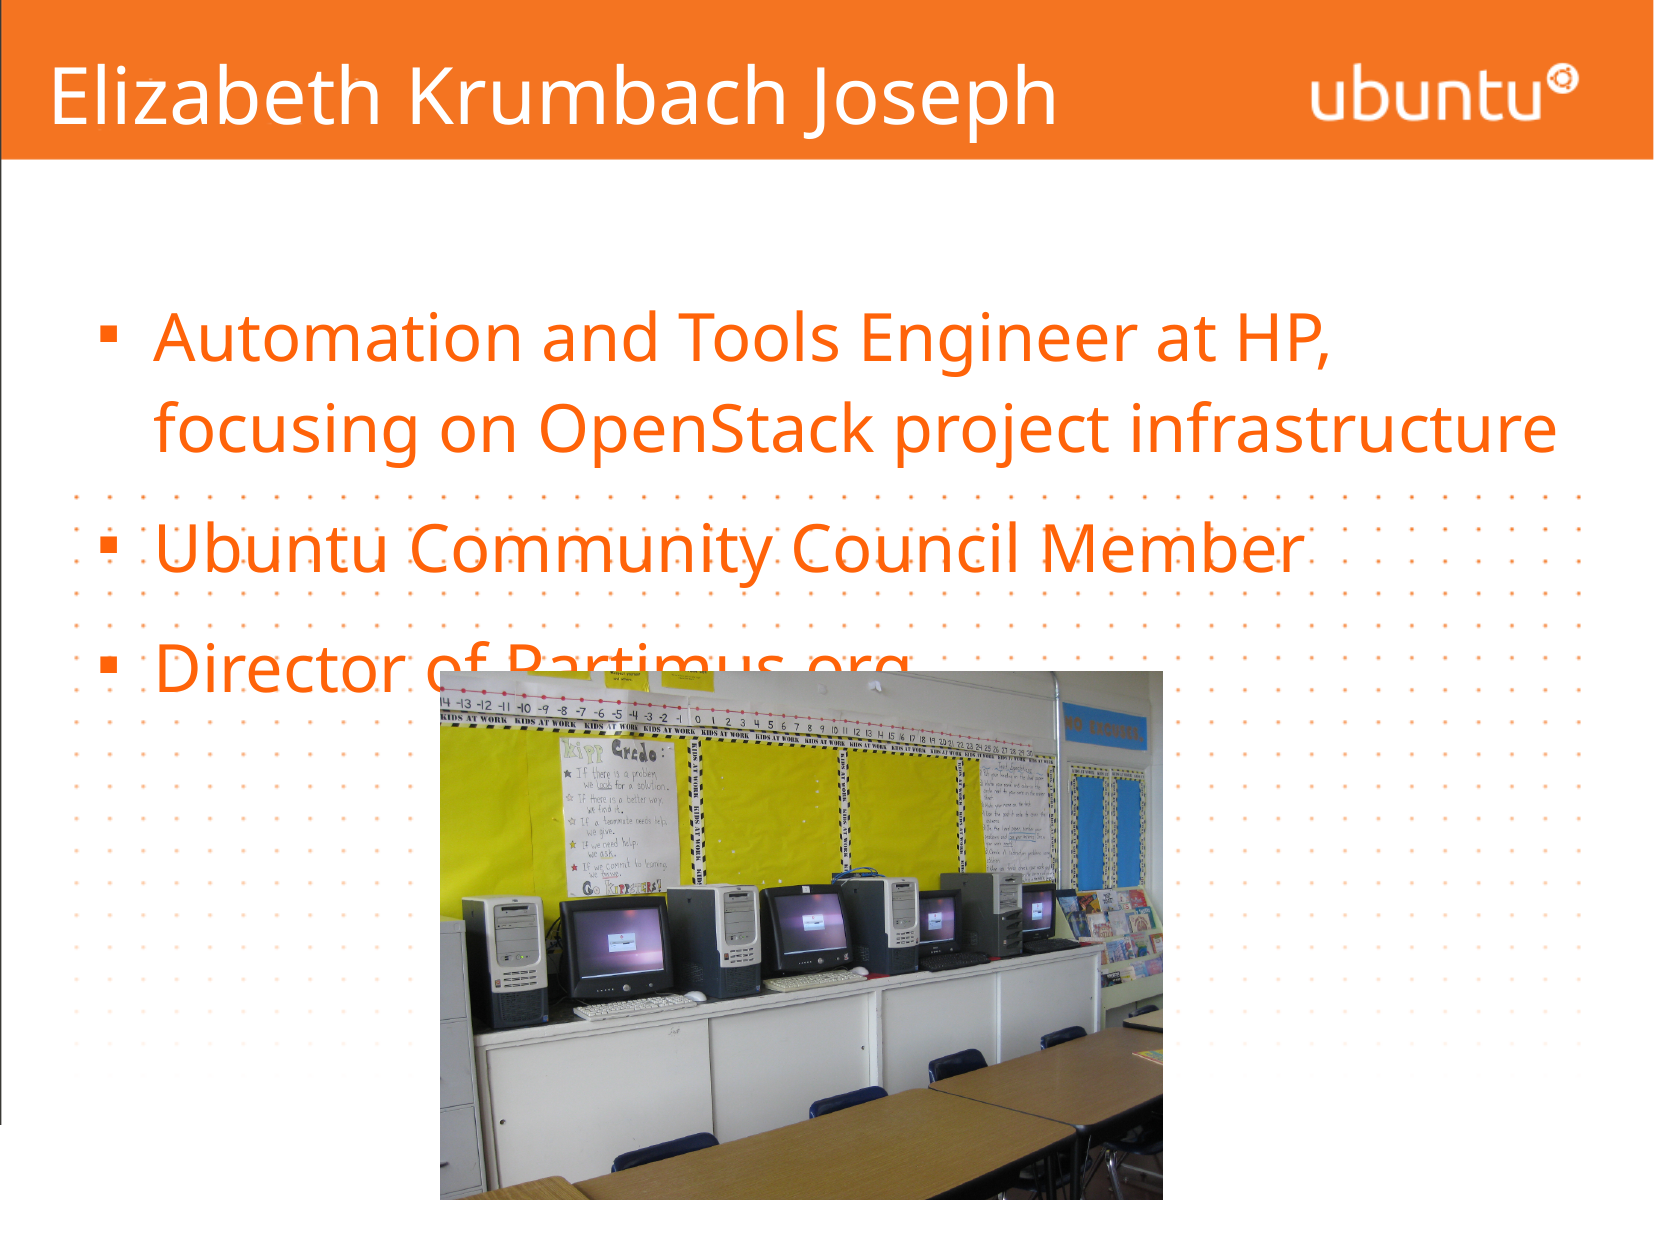

# Elizabeth Krumbach Joseph
Automation and Tools Engineer at HP, focusing on OpenStack project infrastructure
Ubuntu Community Council Member
Director of Partimus.org